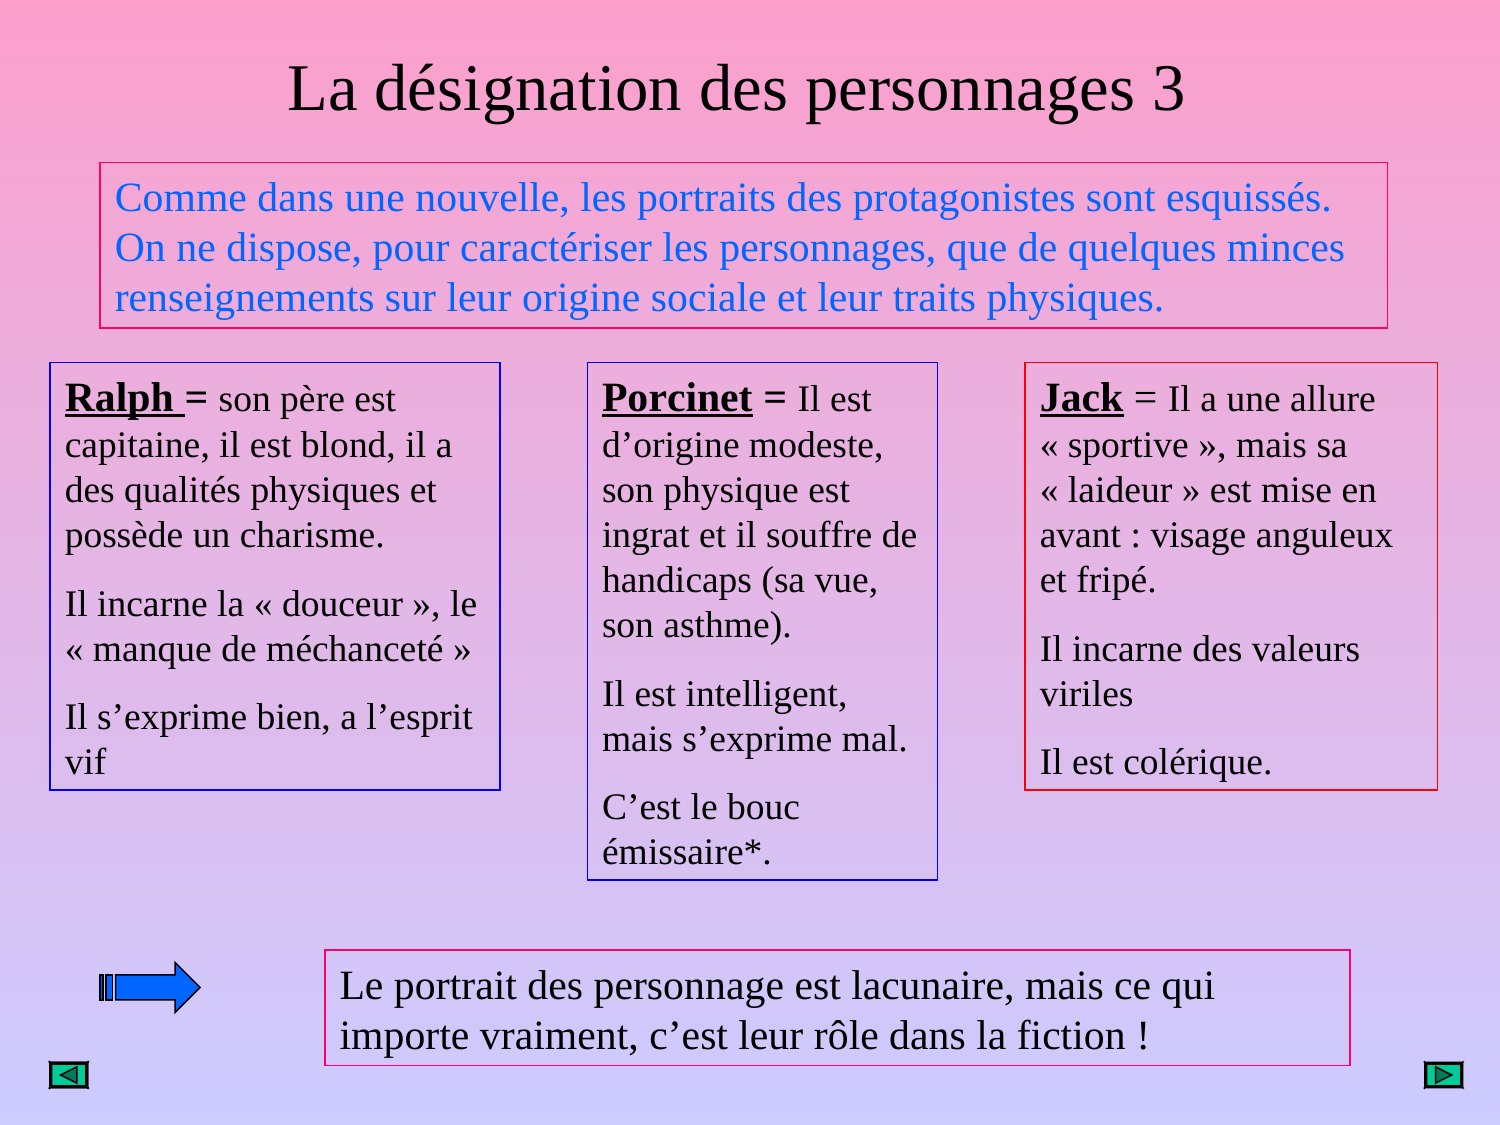

# La désignation des personnages 3
Comme dans une nouvelle, les portraits des protagonistes sont esquissés. On ne dispose, pour caractériser les personnages, que de quelques minces renseignements sur leur origine sociale et leur traits physiques.
Ralph = son père est capitaine, il est blond, il a des qualités physiques et possède un charisme.
Il incarne la « douceur », le « manque de méchanceté »
Il s’exprime bien, a l’esprit vif
Porcinet = Il est d’origine modeste, son physique est ingrat et il souffre de handicaps (sa vue, son asthme).
Il est intelligent, mais s’exprime mal.
C’est le bouc émissaire*.
Jack = Il a une allure « sportive », mais sa « laideur » est mise en avant : visage anguleux et fripé.
Il incarne des valeurs viriles
Il est colérique.
Le portrait des personnage est lacunaire, mais ce qui importe vraiment, c’est leur rôle dans la fiction !